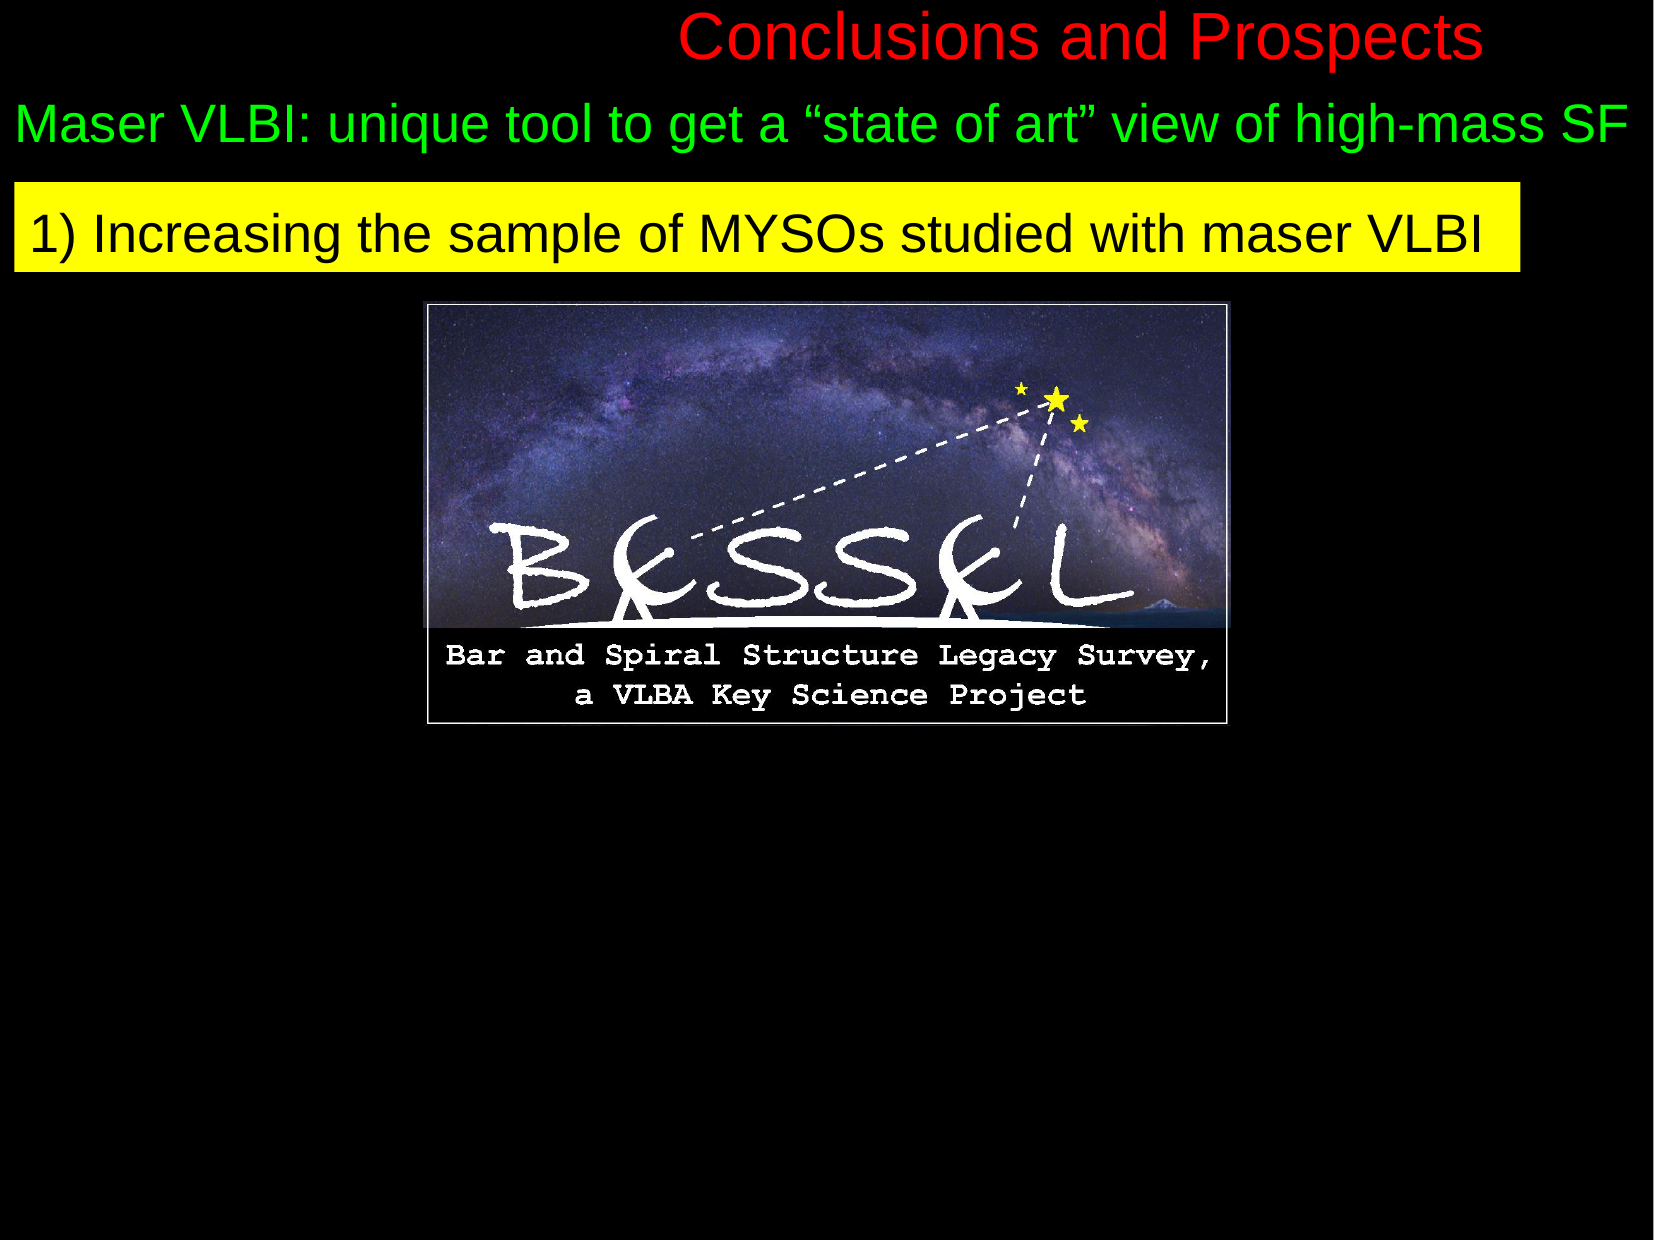

Conclusions and Prospects
Maser VLBI: unique tool to get a “state of art” view of high-mass SF
1) Increasing the sample of MYSOs studied with maser VLBI